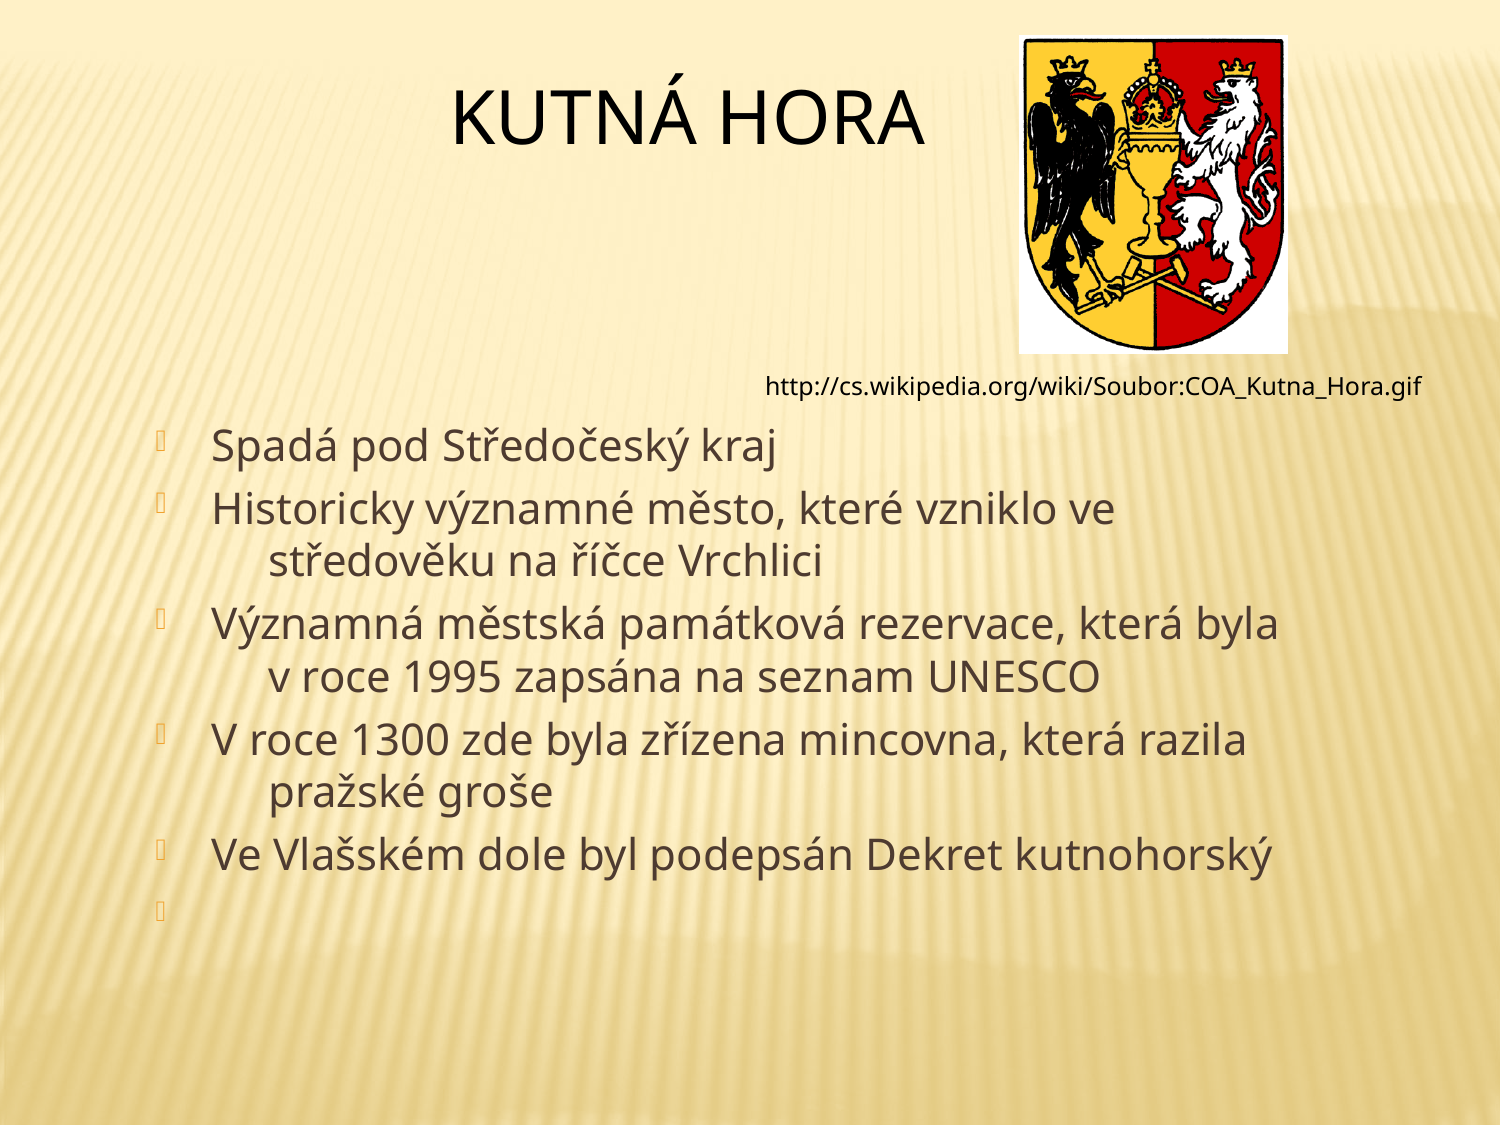

# Kutná hora
http://cs.wikipedia.org/wiki/Soubor:COA_Kutna_Hora.gif
Spadá pod Středočeský kraj
Historicky významné město, které vzniklo ve středověku na říčce Vrchlici
Významná městská památková rezervace, která byla v roce 1995 zapsána na seznam UNESCO
V roce 1300 zde byla zřízena mincovna, která razila pražské groše
Ve Vlašském dole byl podepsán Dekret kutnohorský